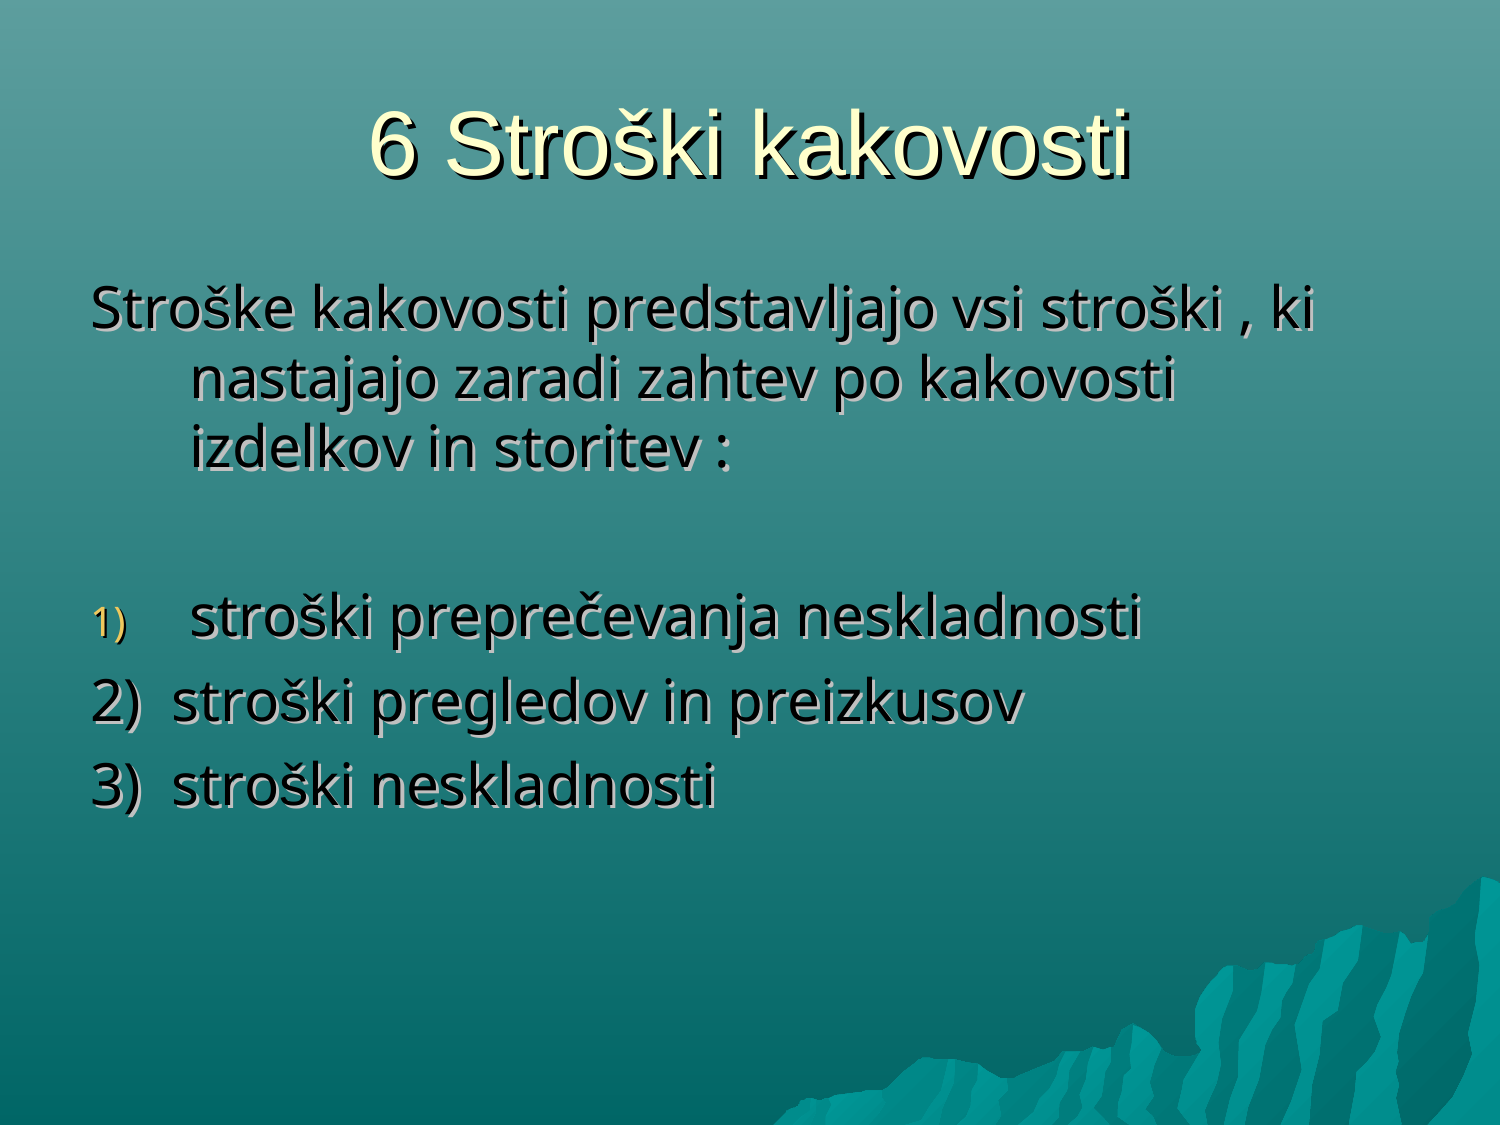

# 6 Stroški kakovosti
Stroške kakovosti predstavljajo vsi stroški , ki nastajajo zaradi zahtev po kakovosti izdelkov in storitev :
stroški preprečevanja neskladnosti
2) stroški pregledov in preizkusov
3) stroški neskladnosti